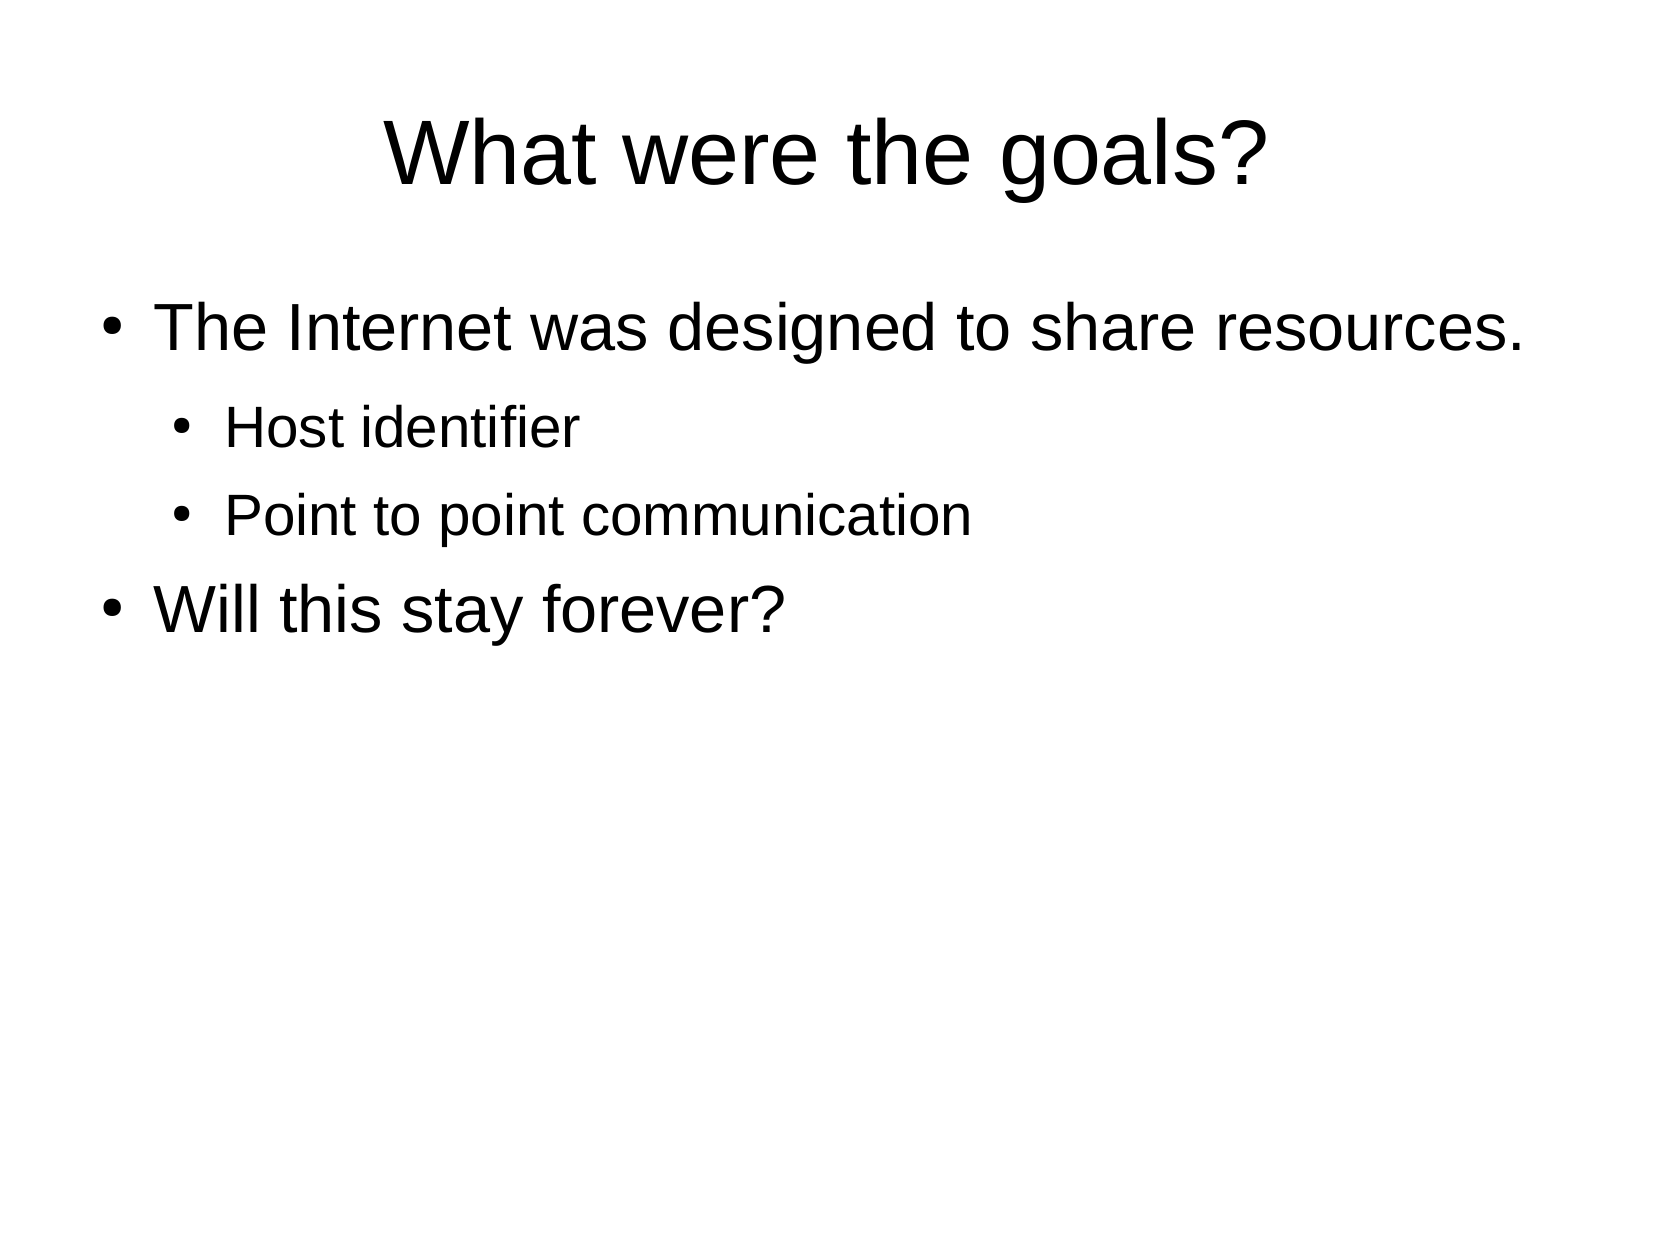

# What were the goals?
The Internet was designed to share resources.
Host identifier
Point to point communication
Will this stay forever?